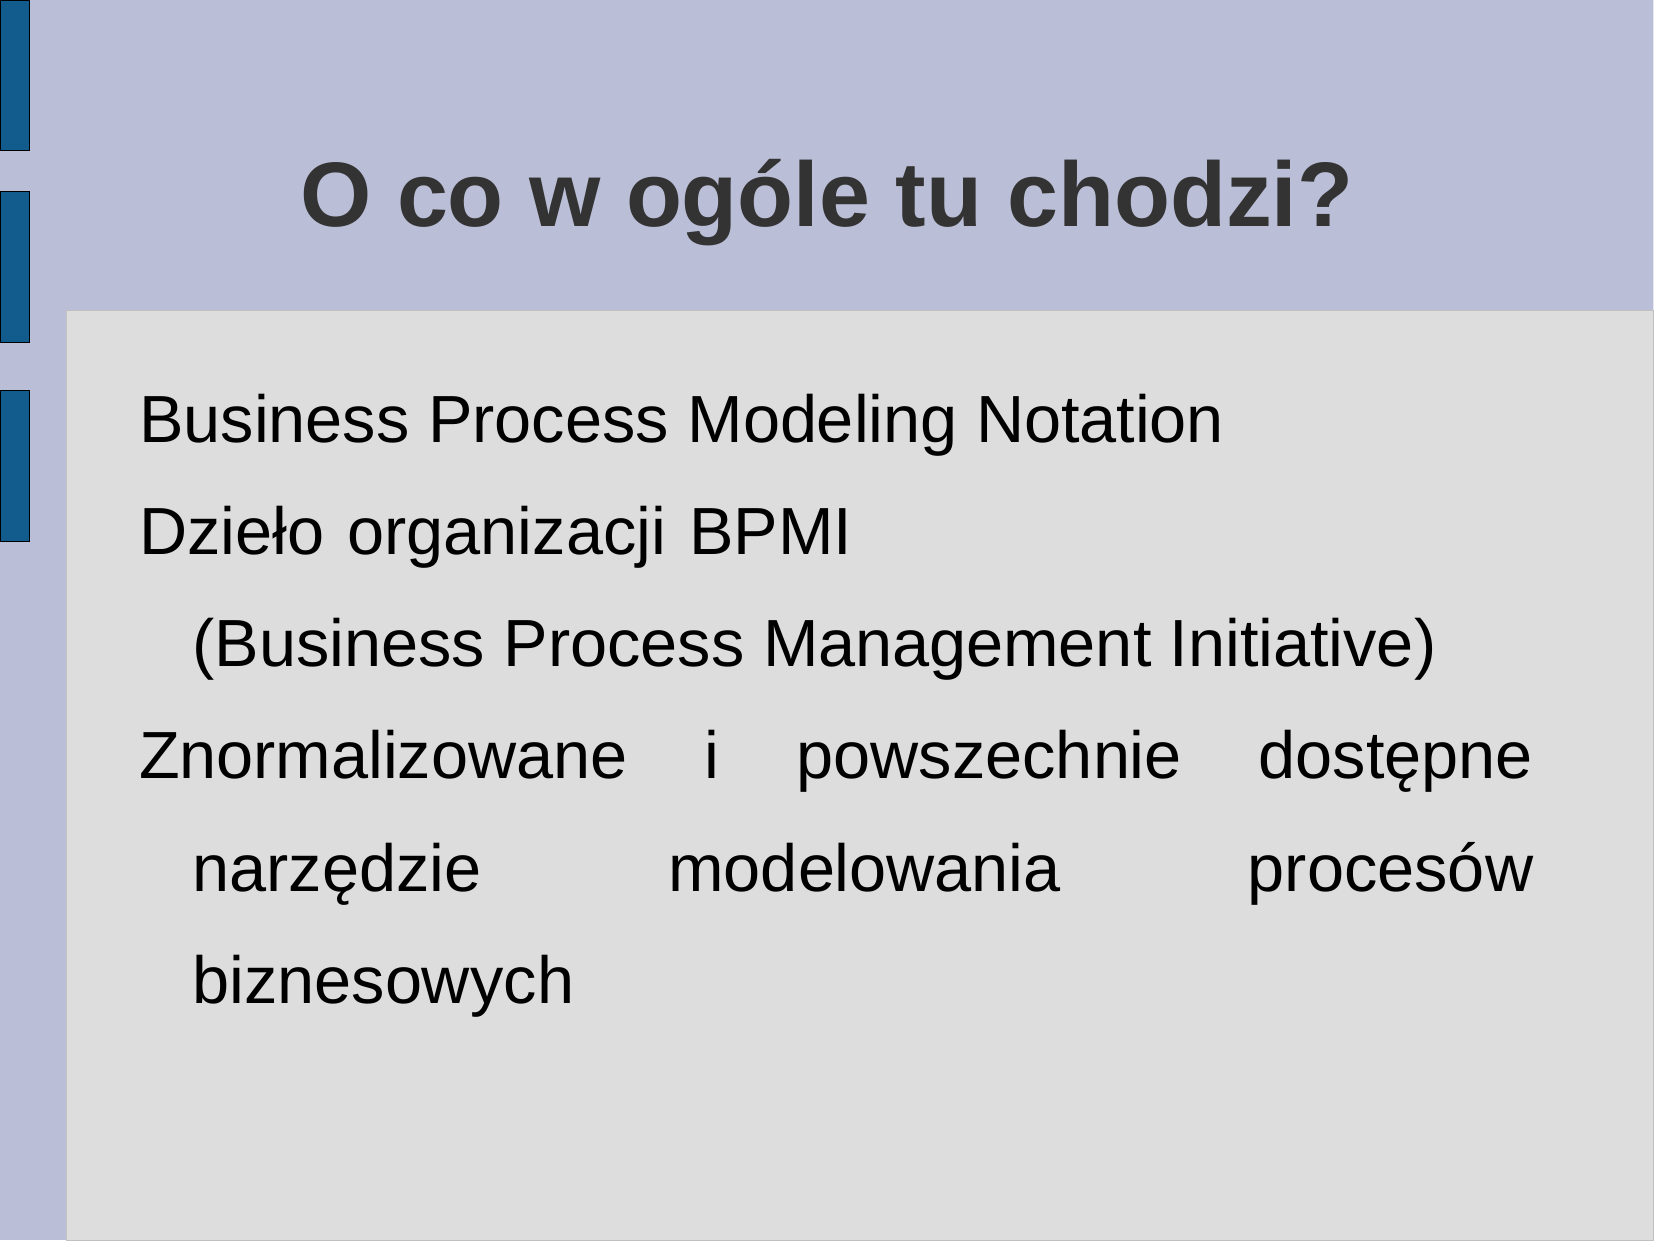

# O co w ogóle tu chodzi?
Business Process Modeling Notation
Dzieło organizacji BPMI (Business Process Management Initiative)
Znormalizowane i powszechnie dostępne narzędzie modelowania procesów biznesowych